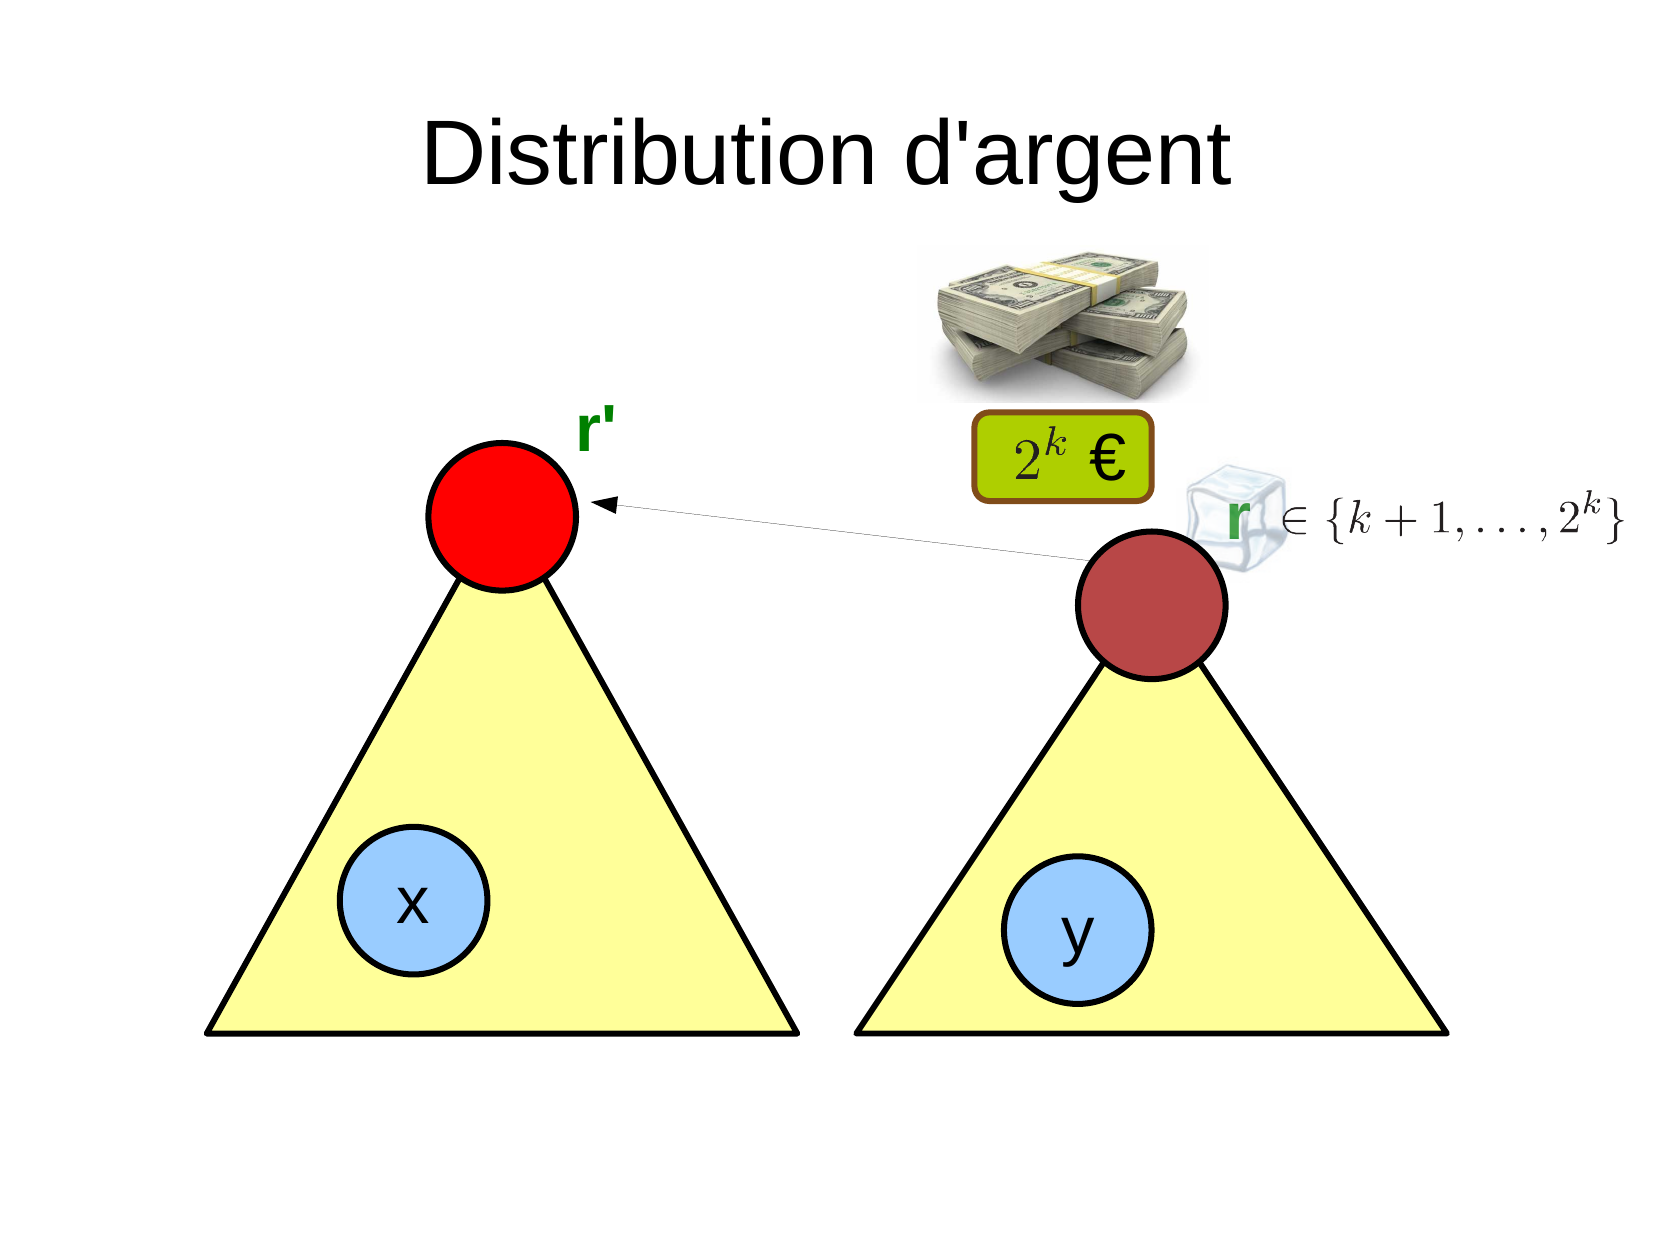

# Distribution d'argent
r'
€
r
x
y